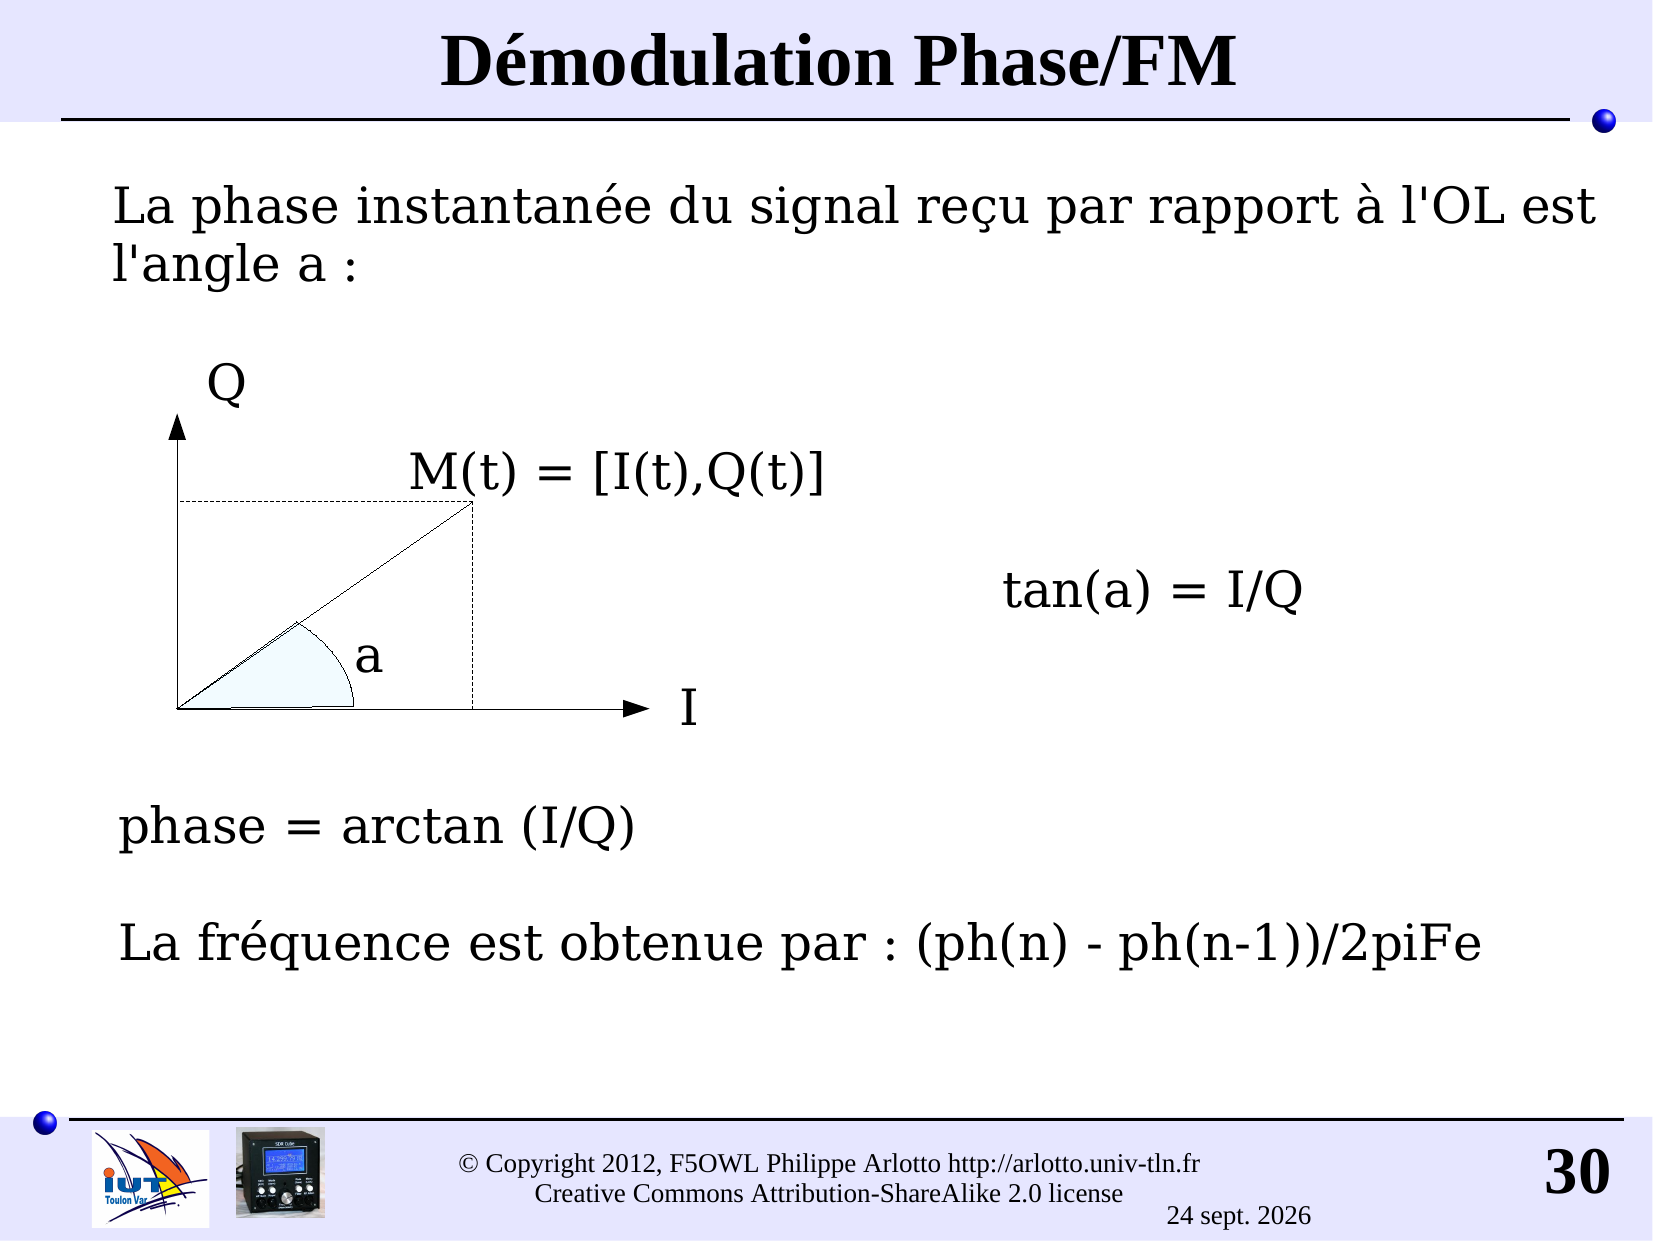

# Démodulation Phase/FM
La phase instantanée du signal reçu par rapport à l'OL est
l'angle a :
Q
M(t) = [I(t),Q(t)]
tan(a) = I/Q
a
I
phase = arctan (I/Q)
La fréquence est obtenue par : (ph(n) - ph(n-1))/2piFe